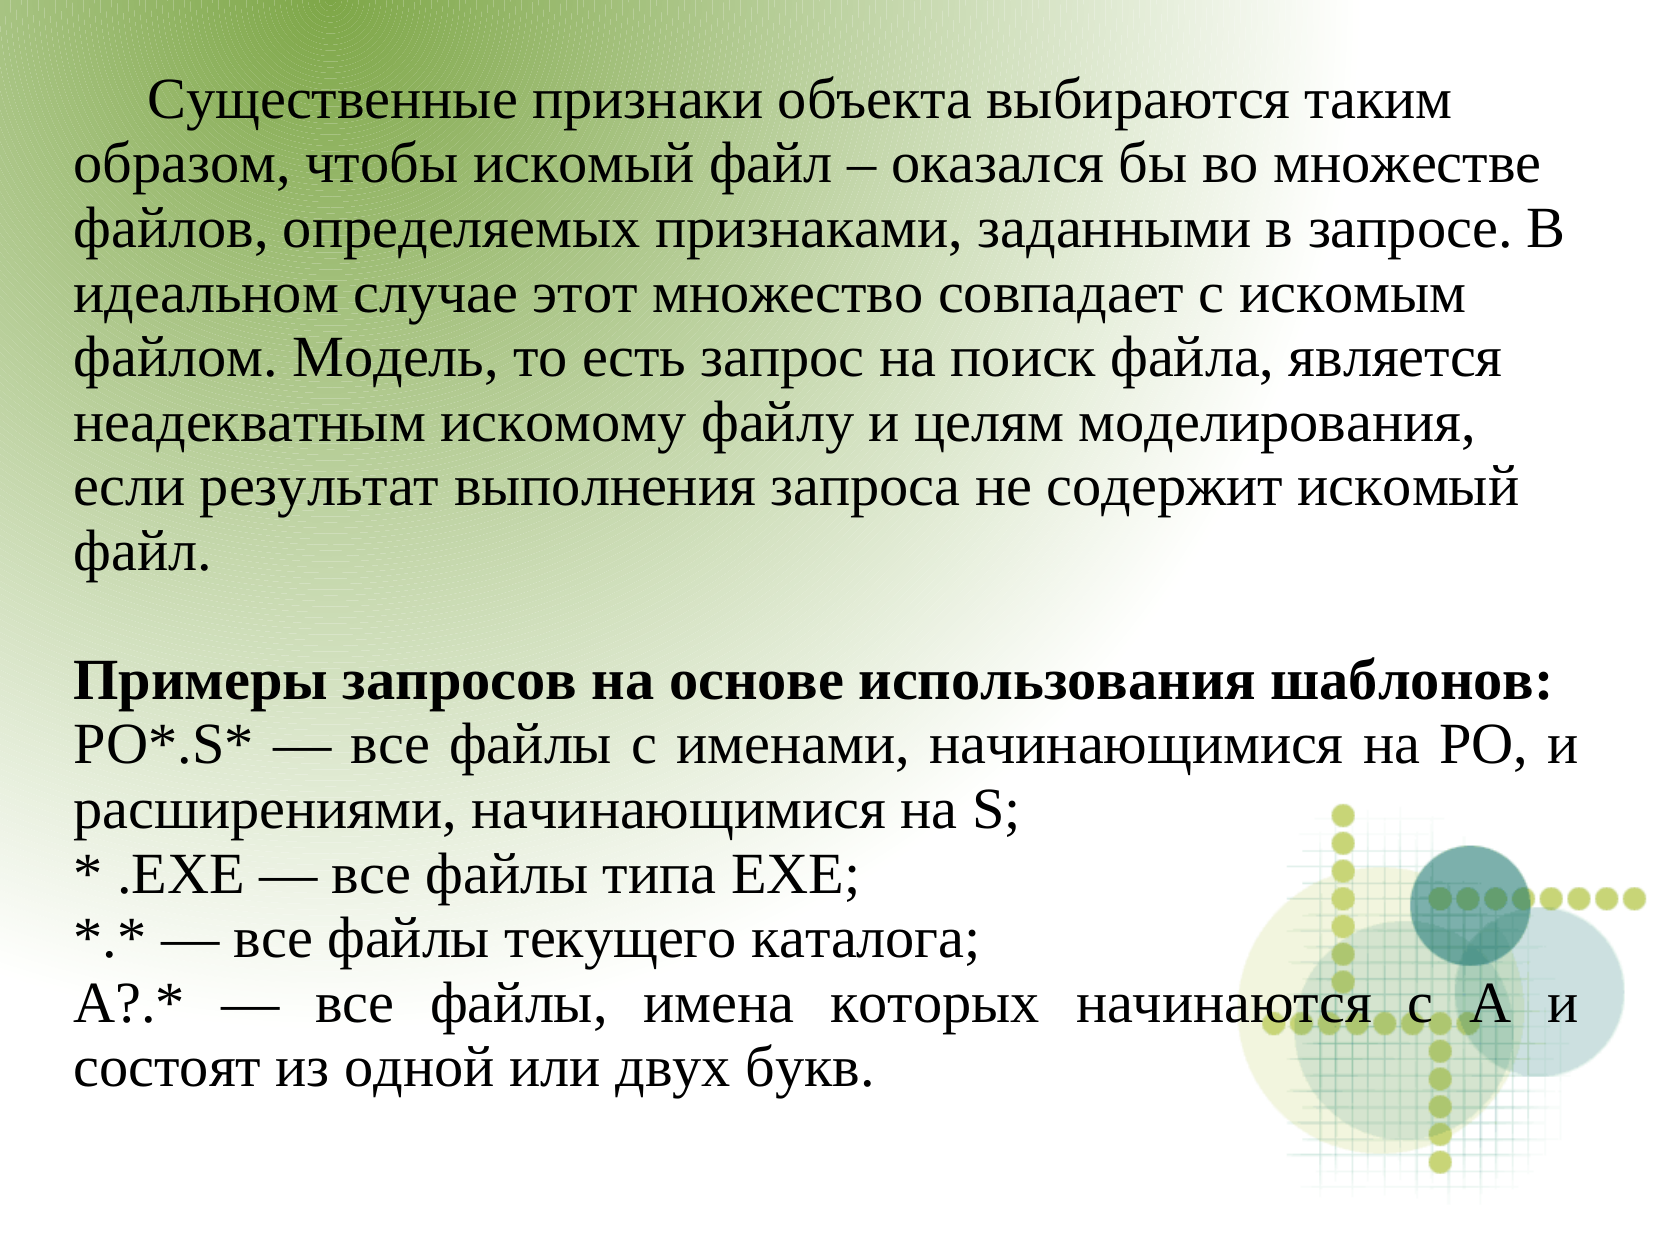

Существенные признаки объекта выбираются таким образом, чтобы искомый файл – оказался бы во множестве файлов, определяемых признаками, заданными в запросе. В идеальном случае этот множество совпадает с искомым файлом. Модель, то есть запрос на поиск файла, является неадекватным искомому файлу и целям моделирования, если результат выполнения запроса не содержит искомый файл.
Примеры запросов на основе использования шаблонов:
PO*.S* — все файлы с именами, начинающимися на РО, и расширениями, начинающимися на S;
* .ЕХЕ — все файлы типа ЕХЕ;
*.* — все файлы текущего каталога;
А?.* — все файлы, имена которых начинаются с А и состоят из одной или двух букв.